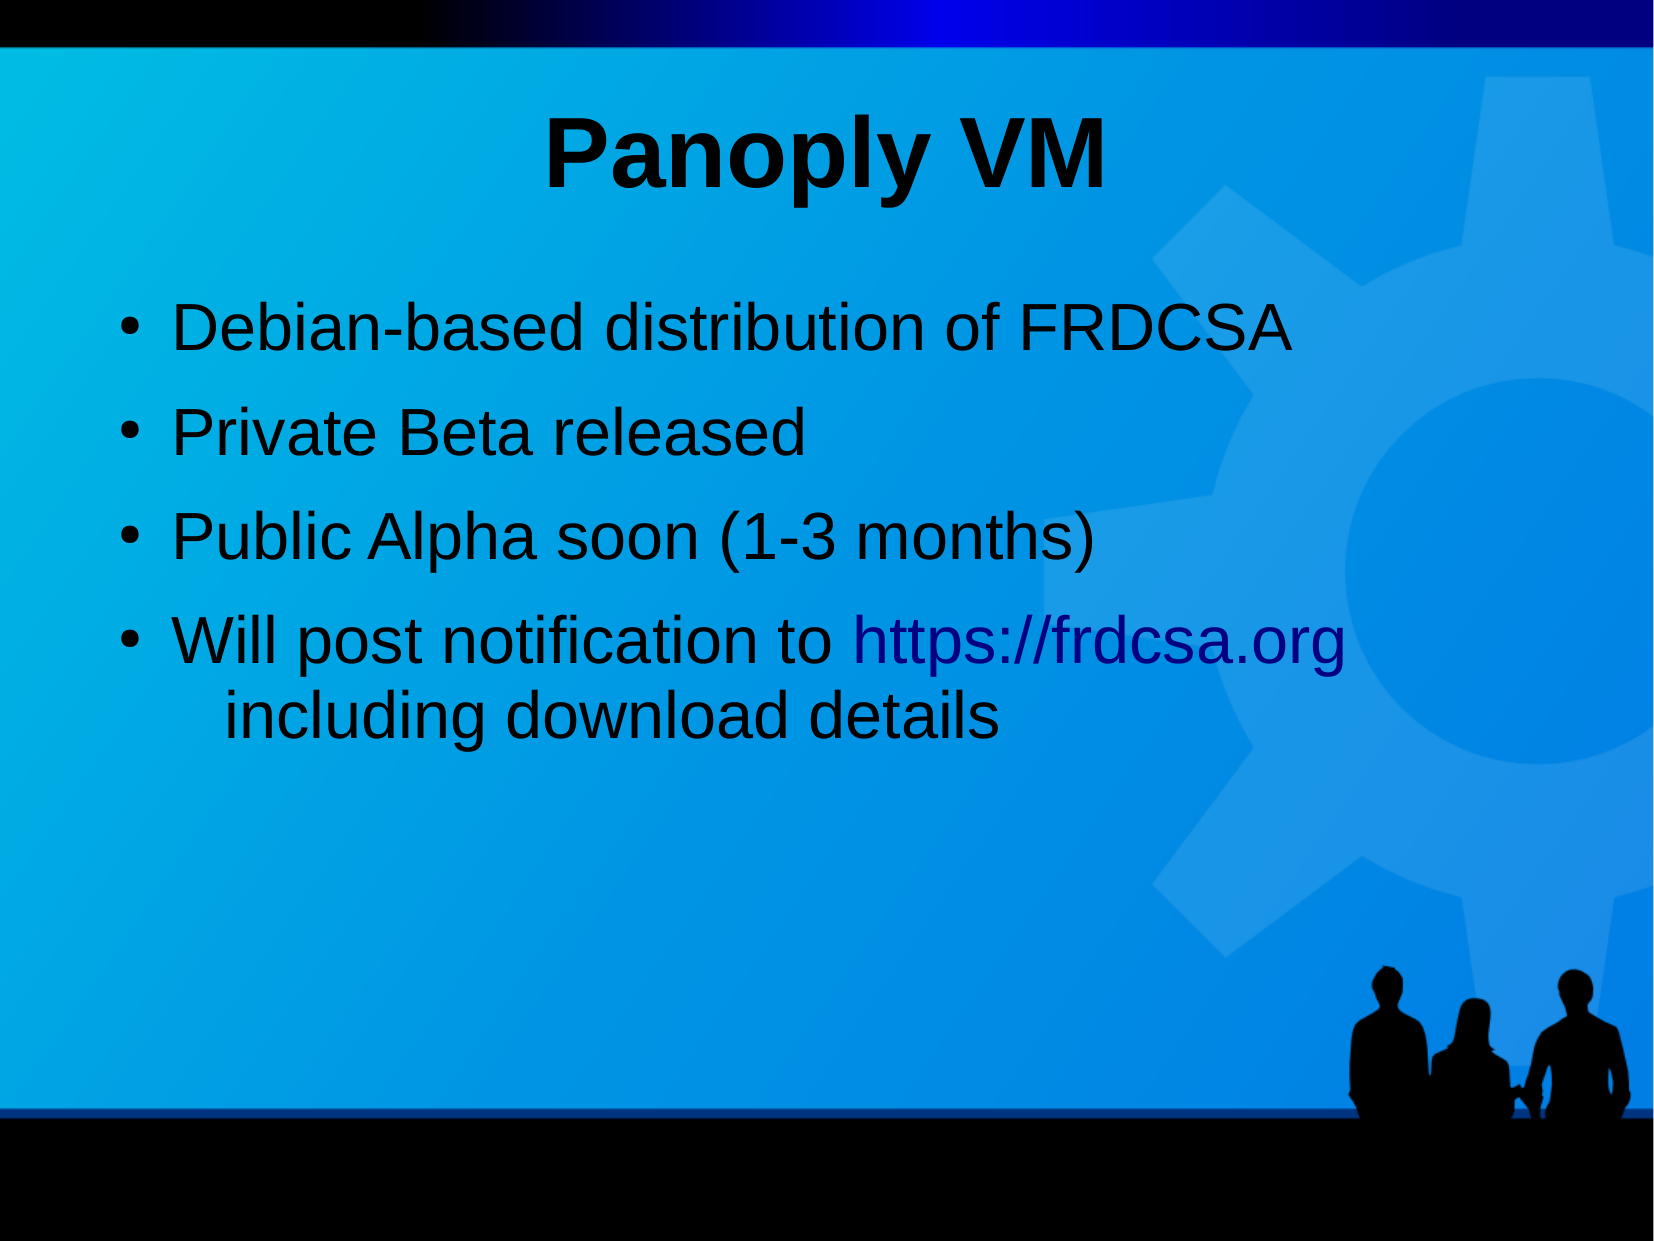

# Panoply VM
Debian-based distribution of FRDCSA
Private Beta released
Public Alpha soon (1-3 months)
Will post notification to https://frdcsa.org including download details